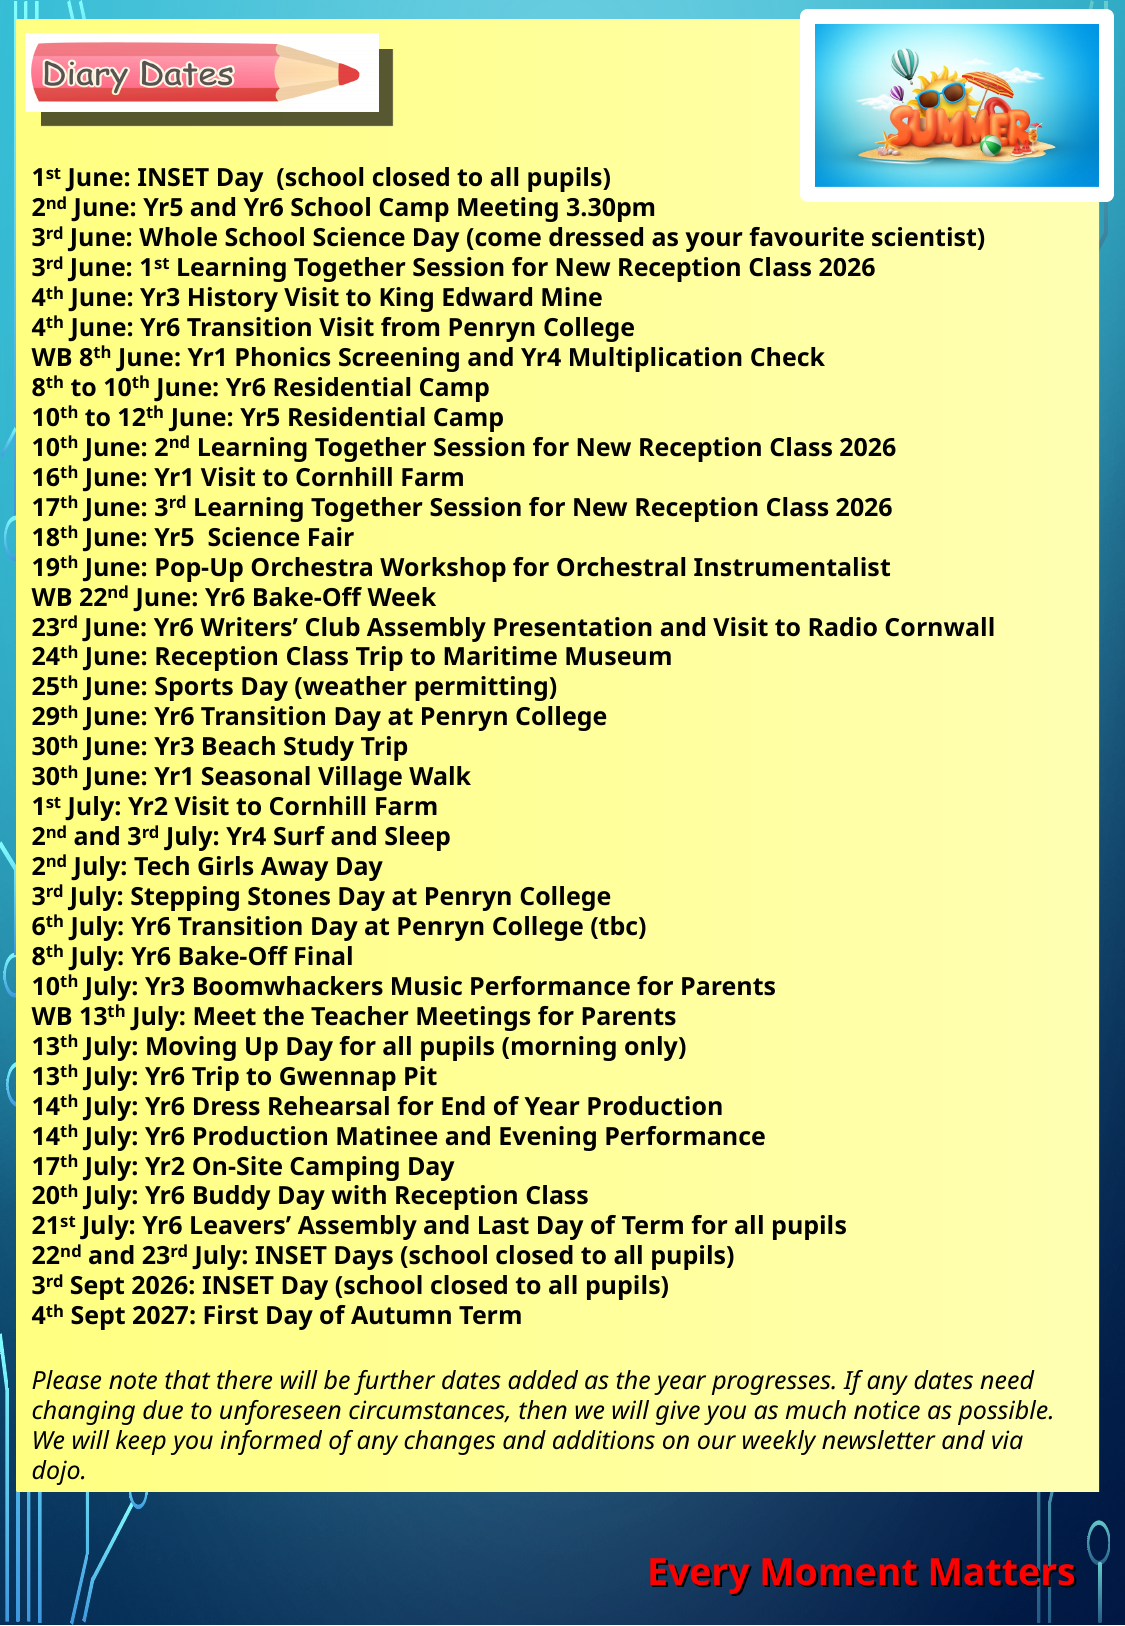

1st June: INSET Day (school closed to all pupils)
2nd June: Yr5 and Yr6 School Camp Meeting 3.30pm
3rd June: Whole School Science Day (come dressed as your favourite scientist)
3rd June: 1st Learning Together Session for New Reception Class 2026
4th June: Yr3 History Visit to King Edward Mine
4th June: Yr6 Transition Visit from Penryn College
WB 8th June: Yr1 Phonics Screening and Yr4 Multiplication Check
8th to 10th June: Yr6 Residential Camp
10th to 12th June: Yr5 Residential Camp
10th June: 2nd Learning Together Session for New Reception Class 2026
16th June: Yr1 Visit to Cornhill Farm
17th June: 3rd Learning Together Session for New Reception Class 2026
18th June: Yr5 Science Fair
19th June: Pop-Up Orchestra Workshop for Orchestral Instrumentalist
WB 22nd June: Yr6 Bake-Off Week
23rd June: Yr6 Writers’ Club Assembly Presentation and Visit to Radio Cornwall
24th June: Reception Class Trip to Maritime Museum
25th June: Sports Day (weather permitting)
29th June: Yr6 Transition Day at Penryn College
30th June: Yr3 Beach Study Trip
30th June: Yr1 Seasonal Village Walk
1st July: Yr2 Visit to Cornhill Farm
2nd and 3rd July: Yr4 Surf and Sleep
2nd July: Tech Girls Away Day
3rd July: Stepping Stones Day at Penryn College
6th July: Yr6 Transition Day at Penryn College (tbc)
8th July: Yr6 Bake-Off Final
10th July: Yr3 Boomwhackers Music Performance for Parents
WB 13th July: Meet the Teacher Meetings for Parents
13th July: Moving Up Day for all pupils (morning only)
13th July: Yr6 Trip to Gwennap Pit
14th July: Yr6 Dress Rehearsal for End of Year Production
14th July: Yr6 Production Matinee and Evening Performance
17th July: Yr2 On-Site Camping Day
20th July: Yr6 Buddy Day with Reception Class
21st July: Yr6 Leavers’ Assembly and Last Day of Term for all pupils
22nd and 23rd July: INSET Days (school closed to all pupils)
3rd Sept 2026: INSET Day (school closed to all pupils)
4th Sept 2027: First Day of Autumn Term
Please note that there will be further dates added as the year progresses. If any dates need changing due to unforeseen circumstances, then we will give you as much notice as possible. We will keep you informed of any changes and additions on our weekly newsletter and via dojo.
Every Moment Matters